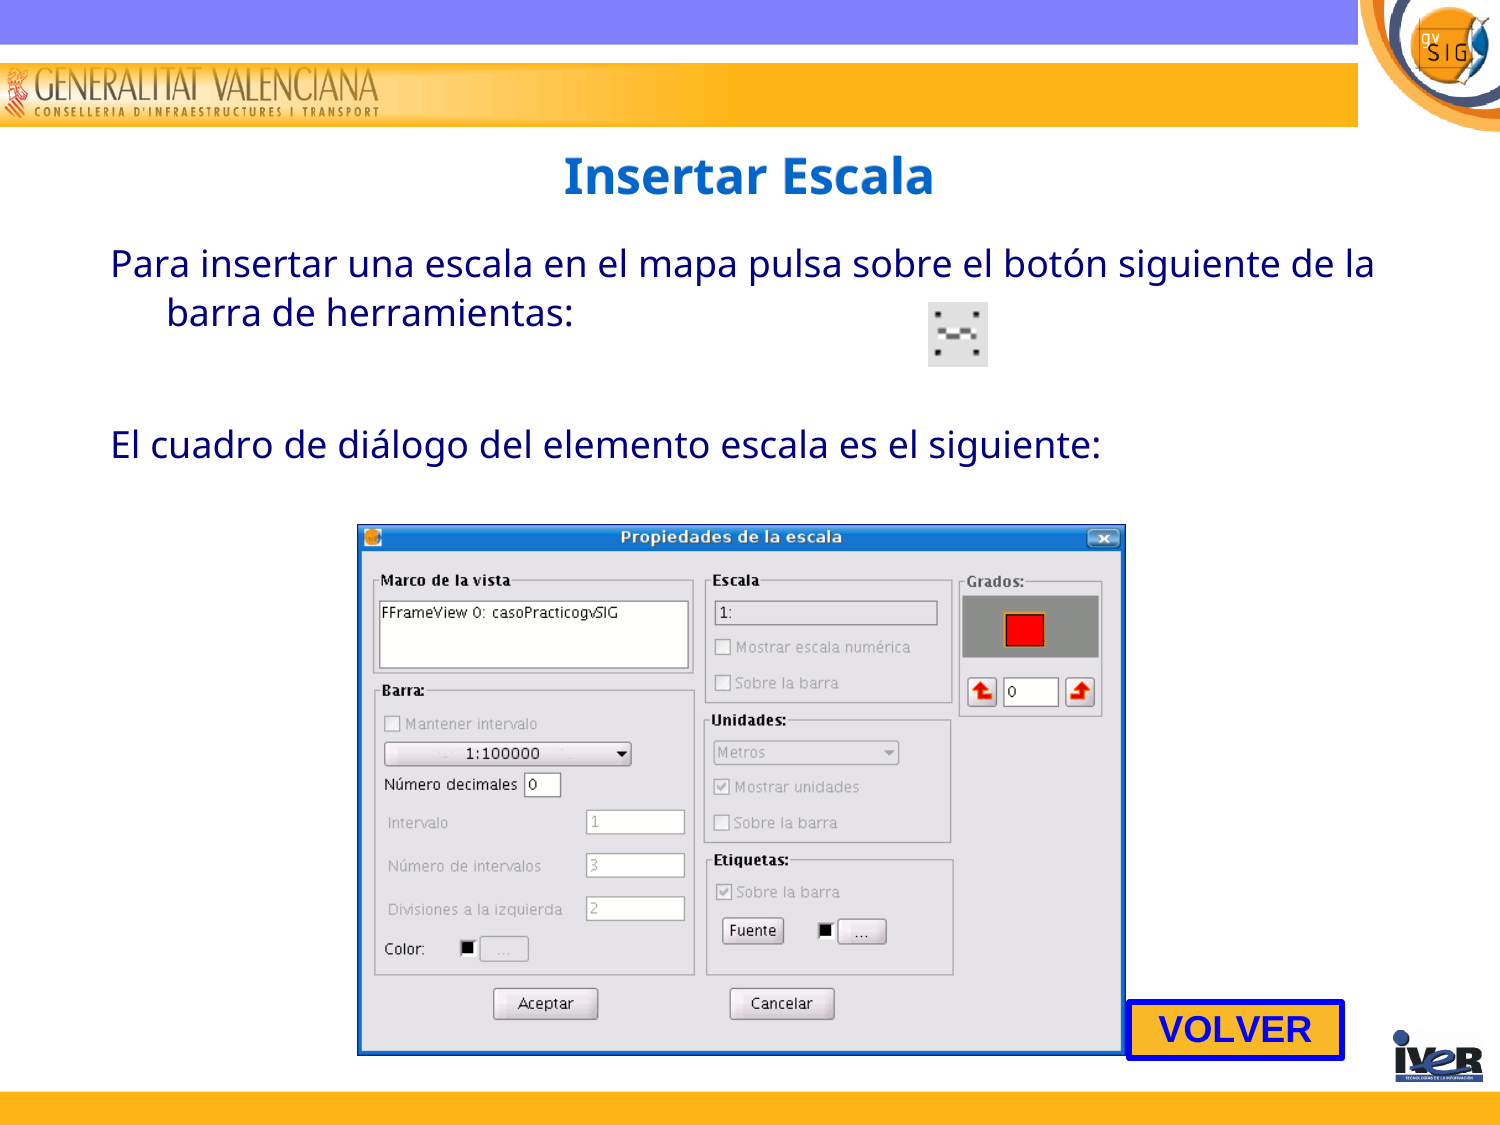

# Insertar Escala
Para insertar una escala en el mapa pulsa sobre el botón siguiente de la barra de herramientas:
El cuadro de diálogo del elemento escala es el siguiente:
VOLVER